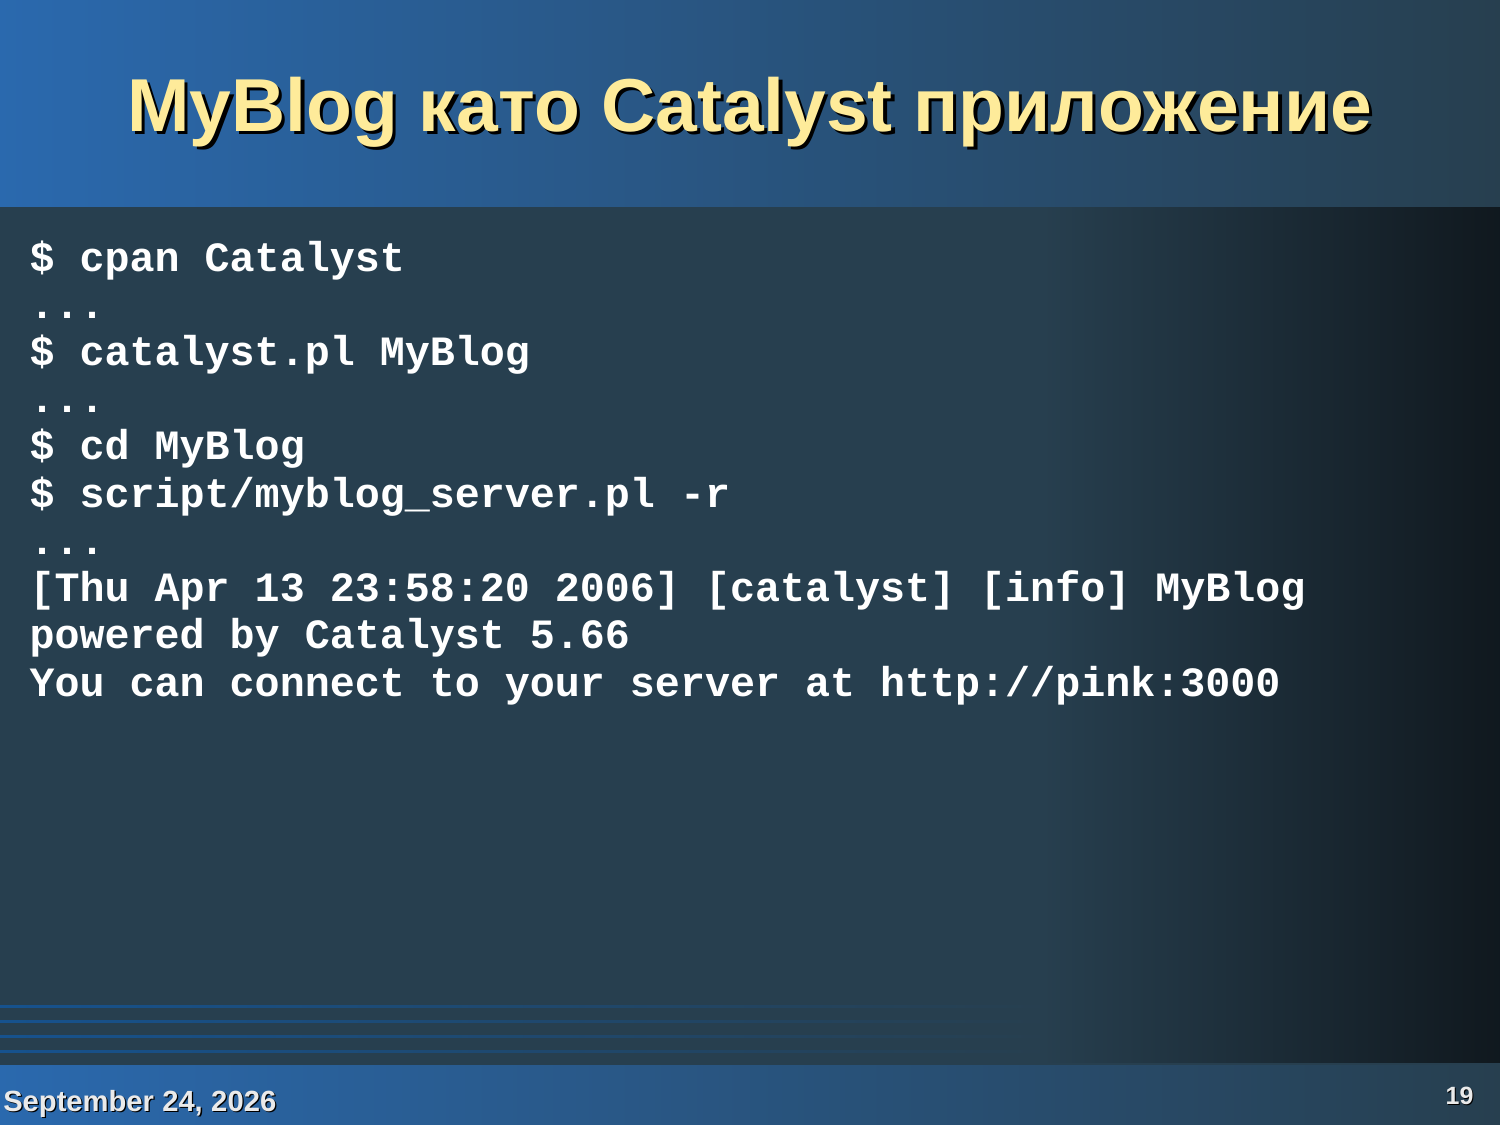

# MyBlog като Catalyst приложение
$ cpan Catalyst
...
$ catalyst.pl MyBlog
...
$ cd MyBlog
$ script/myblog_server.pl -r
...
[Thu Apr 13 23:58:20 2006] [catalyst] [info] MyBlog powered by Catalyst 5.66
You can connect to your server at http://pink:3000